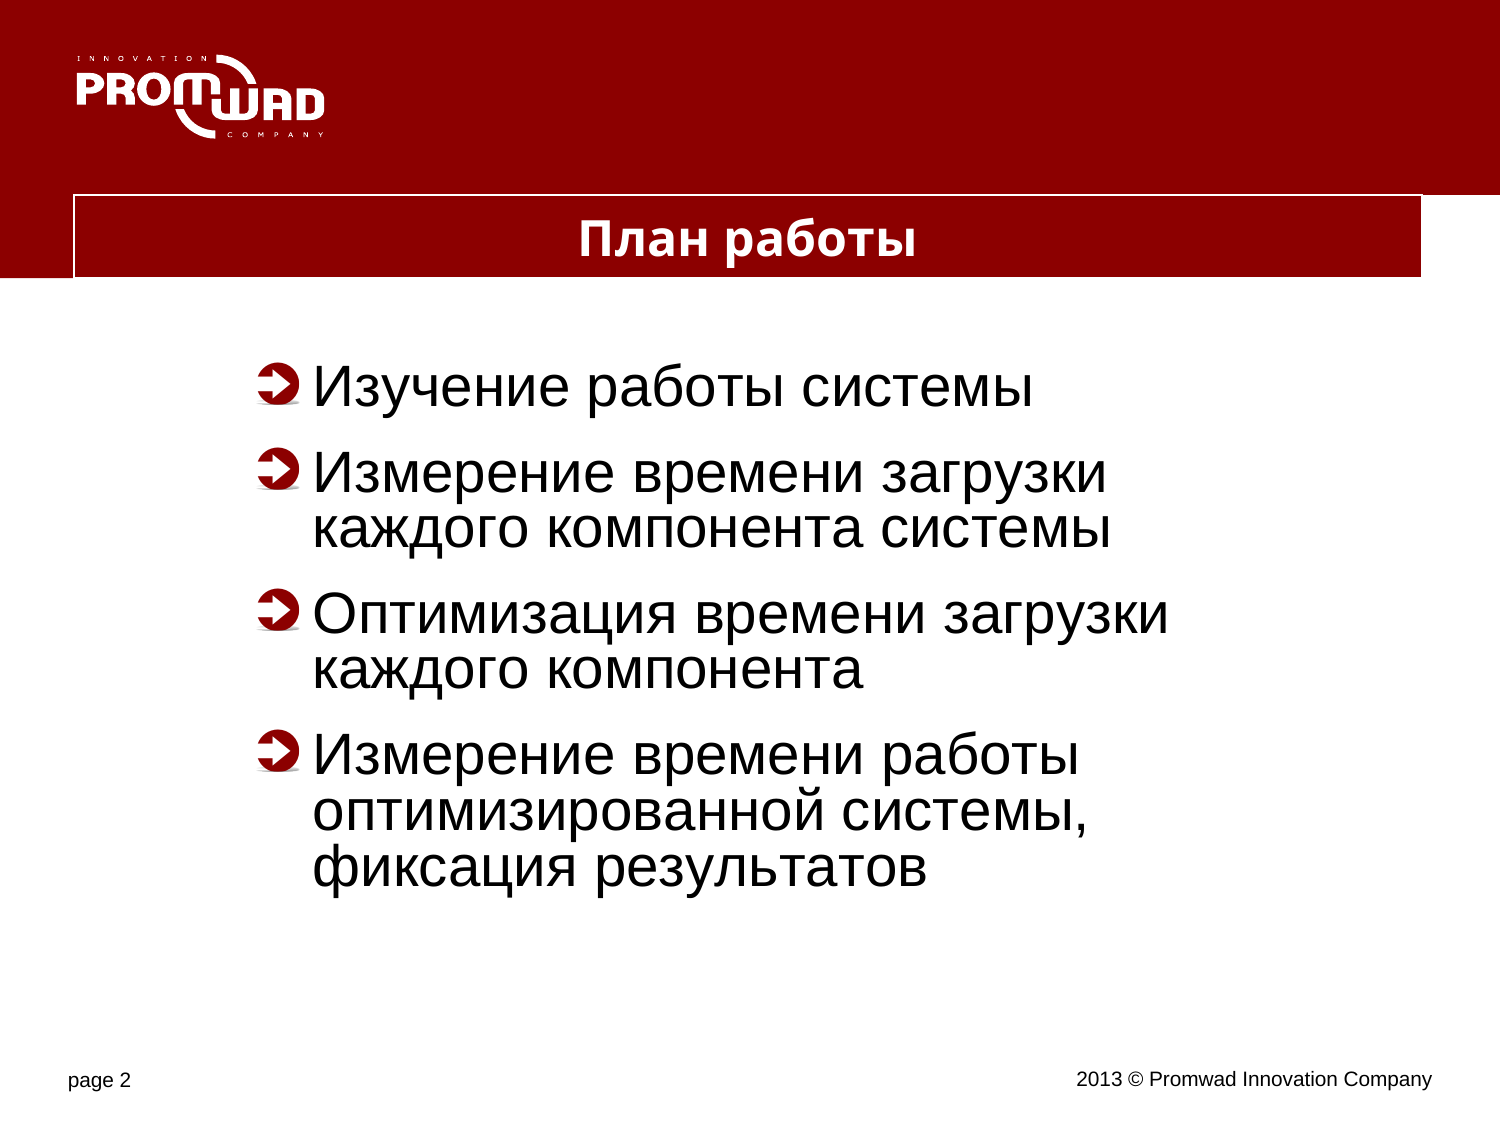

План работы
Изучение работы системы
Измерение времени загрузки каждого компонента системы
Оптимизация времени загрузки каждого компонента
Измерение времени работы оптимизированной системы, фиксация результатов
2013 © Promwad Innovation Company